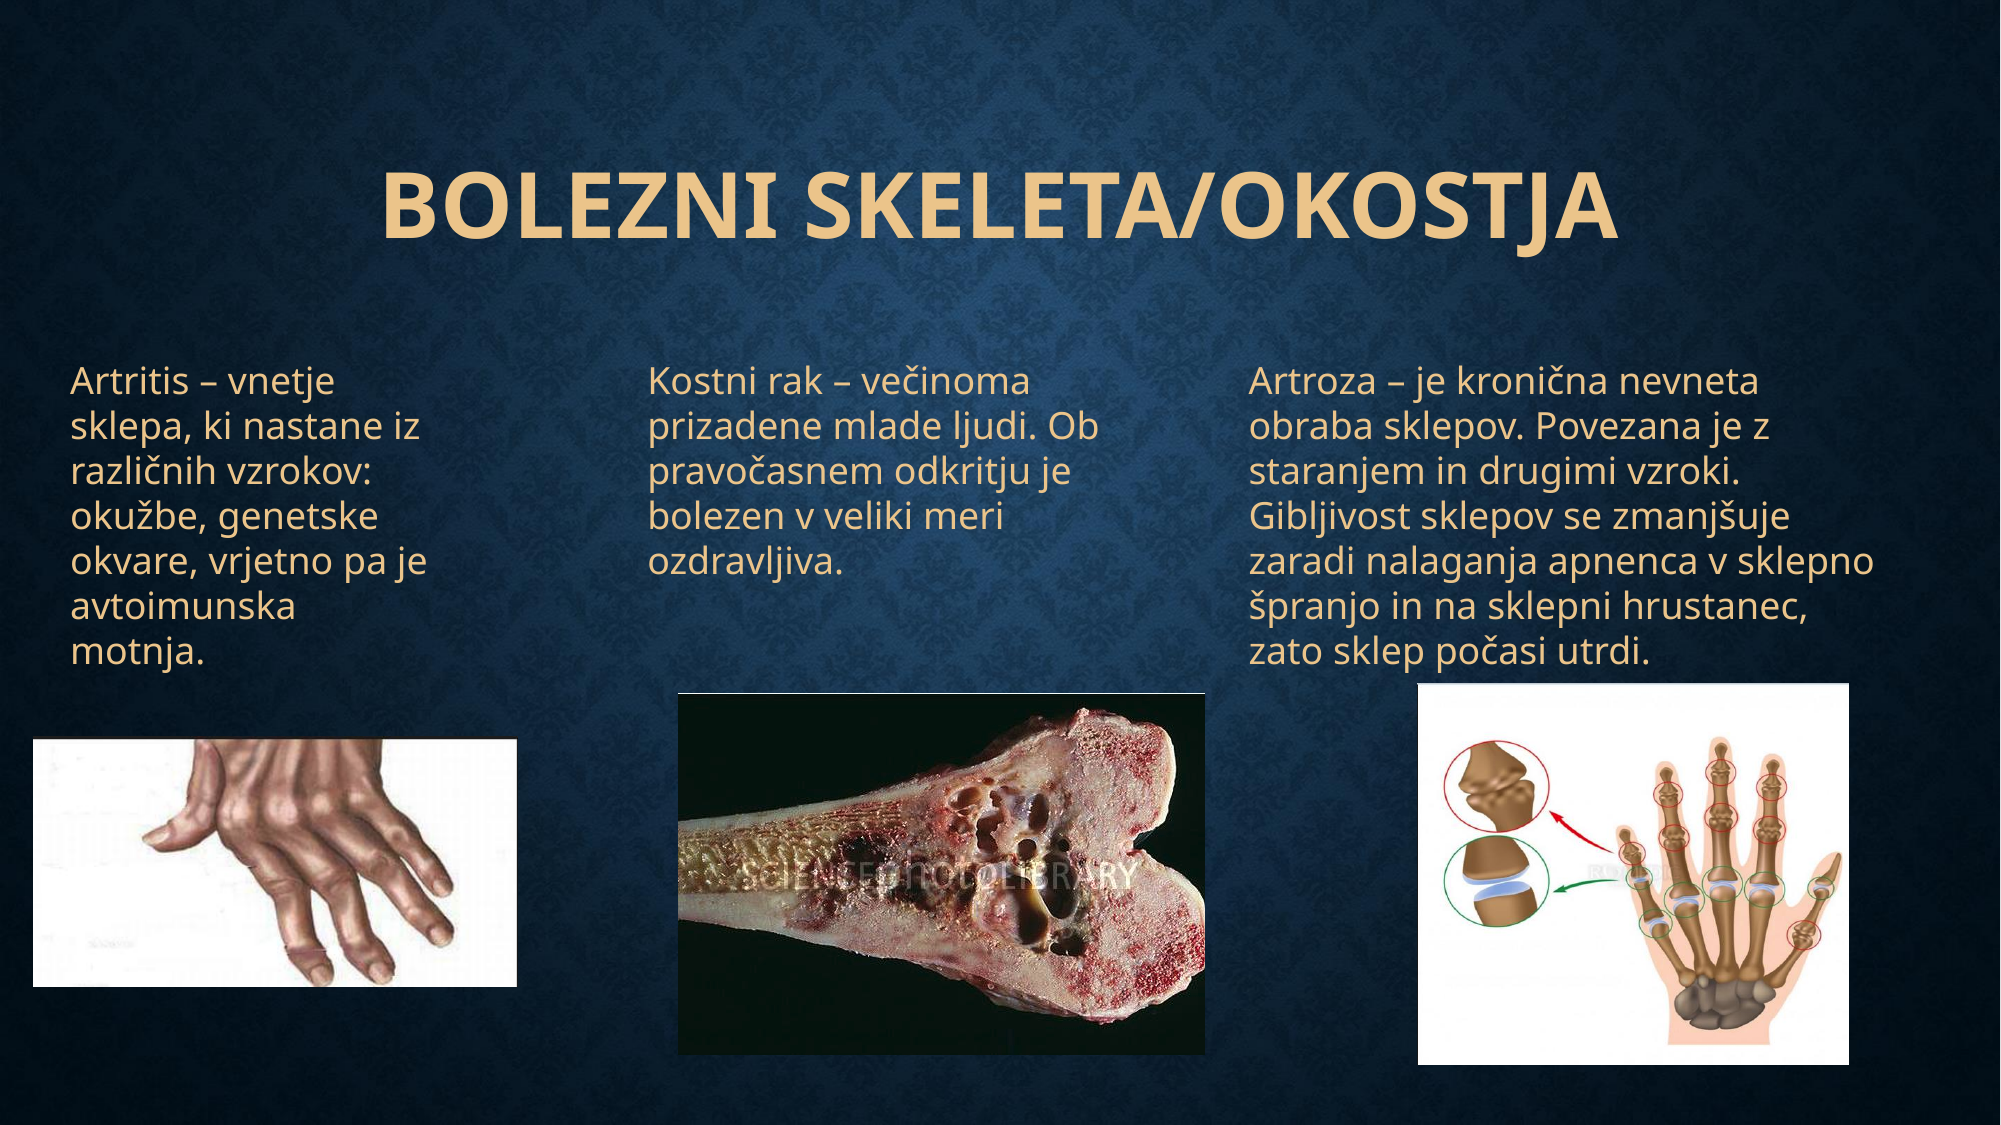

# BOLEZNI SKELETA/OKOSTJA
Artritis – vnetje sklepa, ki nastane iz različnih vzrokov: okužbe, genetske okvare, vrjetno pa je avtoimunska motnja.
Kostni rak – večinoma prizadene mlade ljudi. Ob pravočasnem odkritju je bolezen v veliki meri ozdravljiva.
Artroza – je kronična nevneta obraba sklepov. Povezana je z staranjem in drugimi vzroki. Gibljivost sklepov se zmanjšuje zaradi nalaganja apnenca v sklepno špranjo in na sklepni hrustanec, zato sklep počasi utrdi.